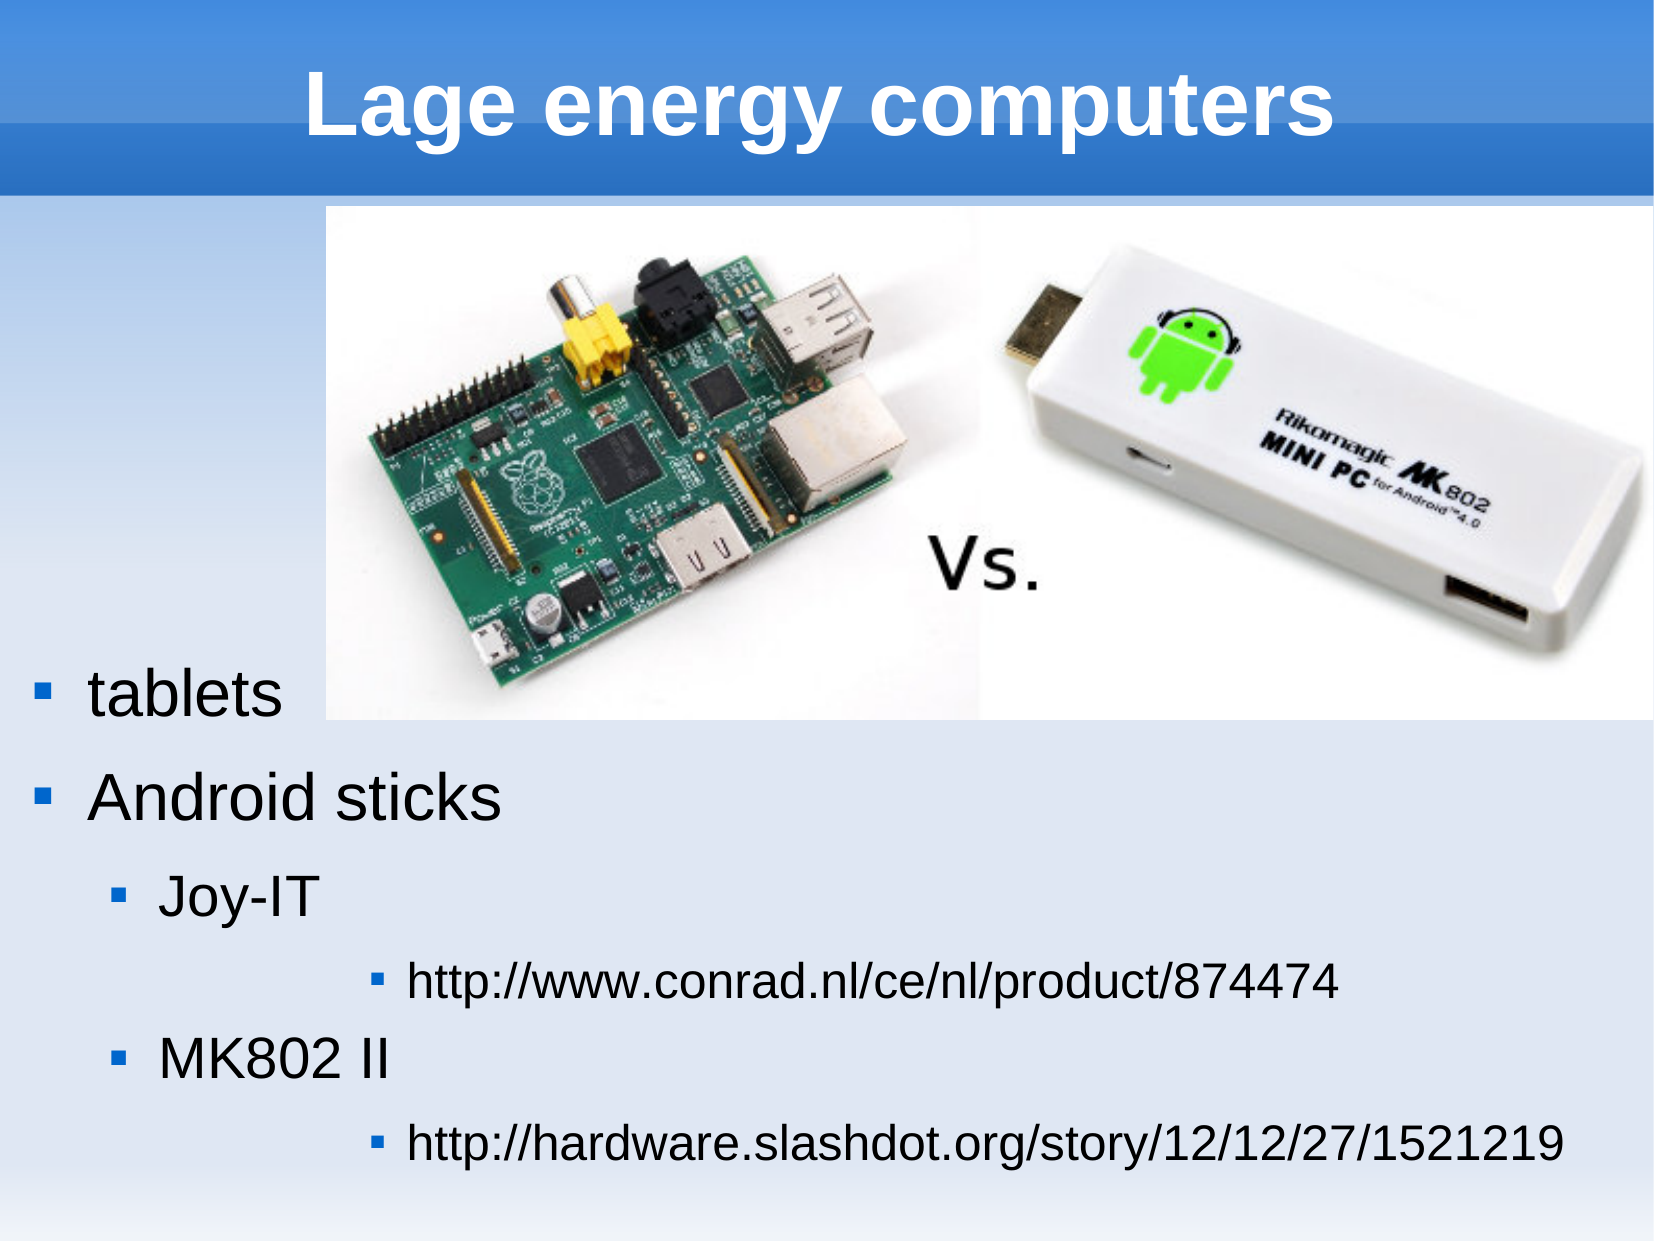

# Lage energy computers
tablets
Android sticks
Joy-IT
http://www.conrad.nl/ce/nl/product/874474
MK802 II
http://hardware.slashdot.org/story/12/12/27/1521219